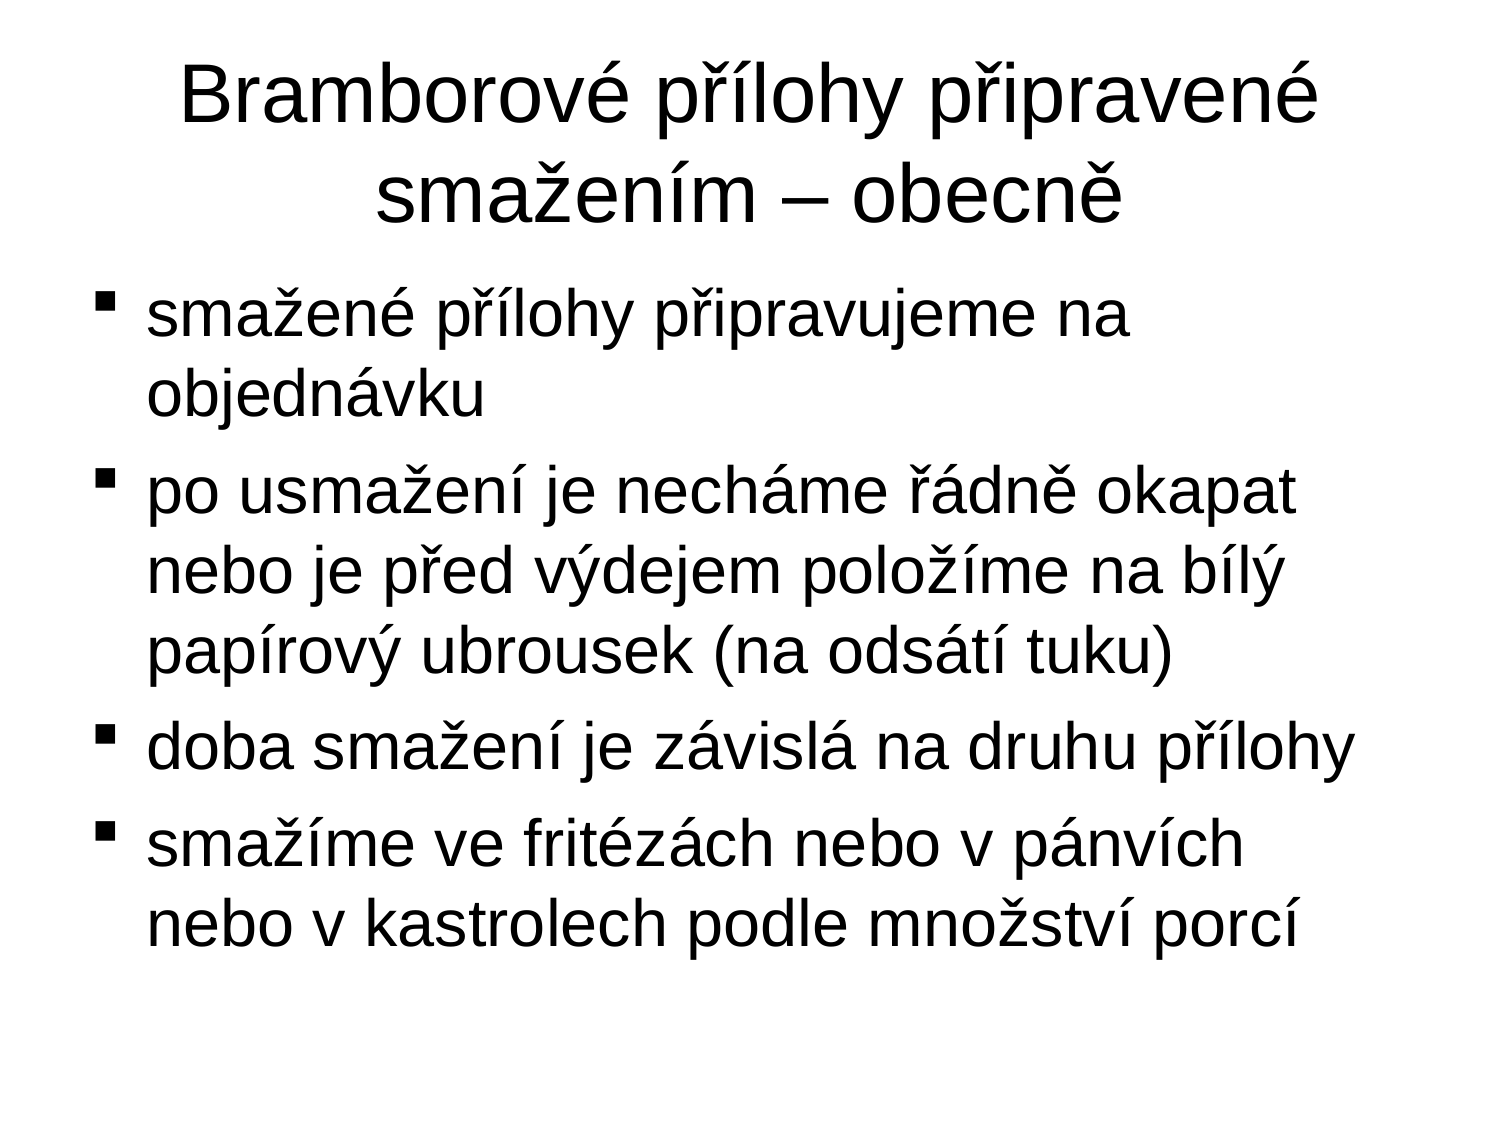

# Bramborové přílohy připravené smažením – obecně
smažené přílohy připravujeme na objednávku
po usmažení je necháme řádně okapat nebo je před výdejem položíme na bílý papírový ubrousek (na odsátí tuku)
doba smažení je závislá na druhu přílohy
smažíme ve fritézách nebo v pánvích nebo v kastrolech podle množství porcí